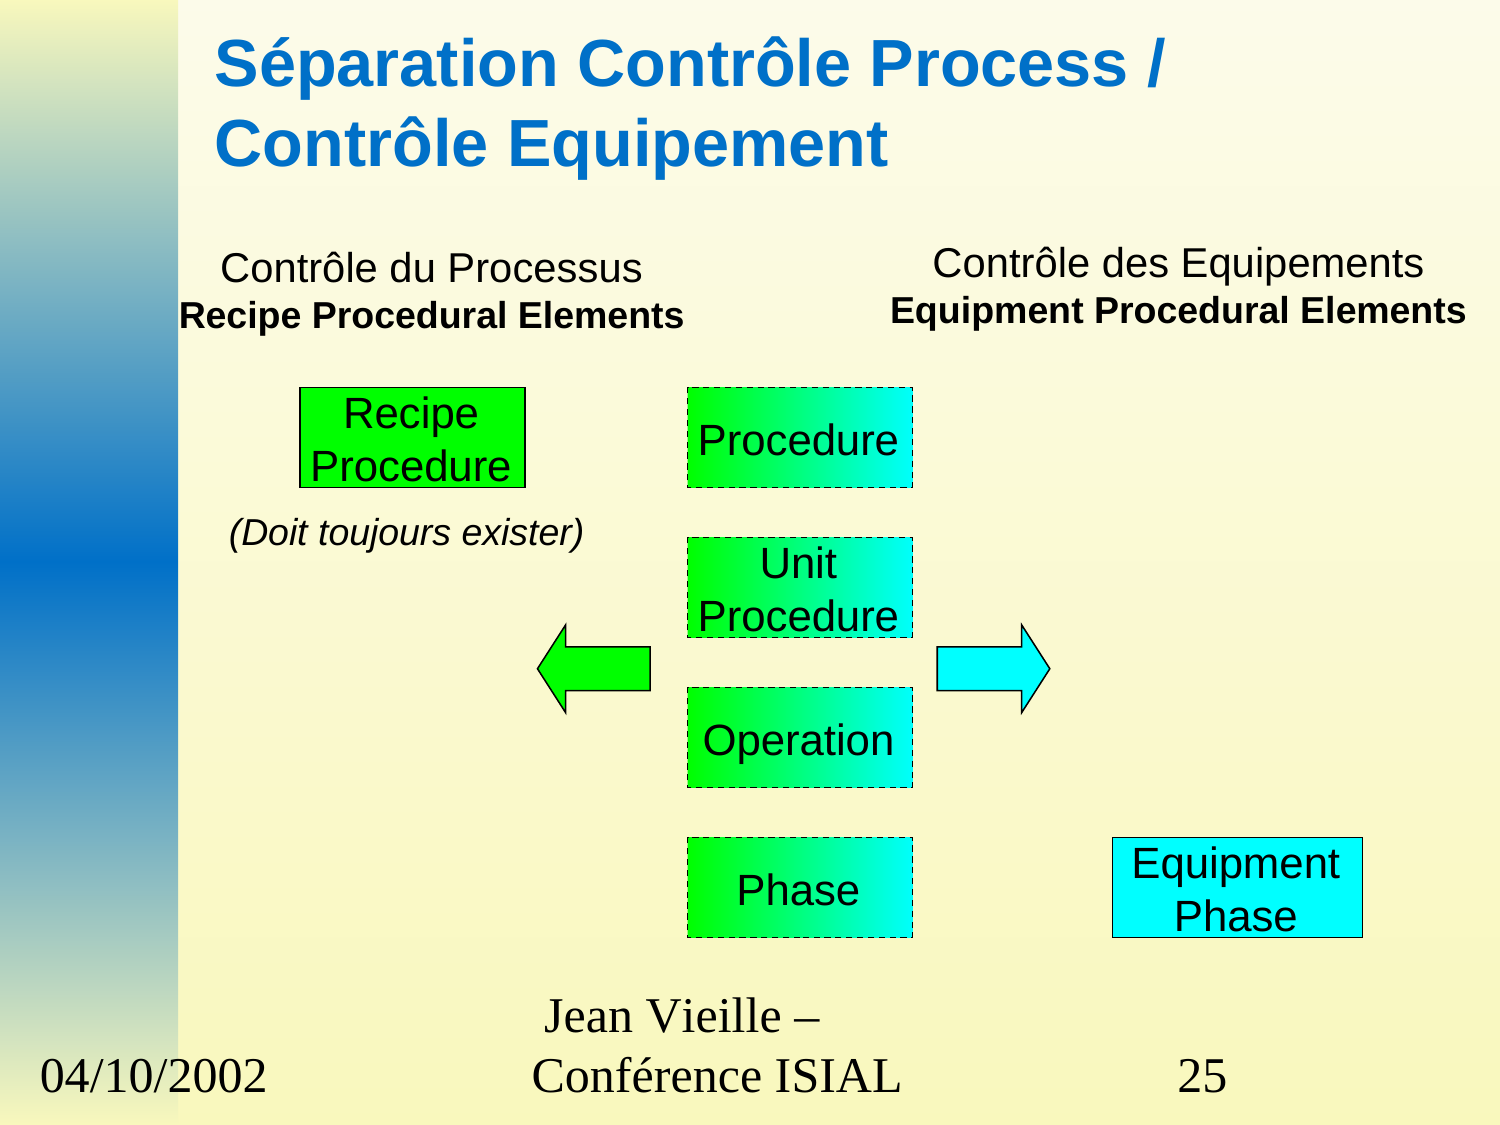

# Séparation Contrôle Process / Contrôle Equipement
Contrôle des Equipements
Equipment Procedural Elements
Contrôle du Processus
Recipe Procedural Elements
Recipe Procedure
Procedure
(Doit toujours exister)
Unit Procedure
Operation
Phase
Equipment Phase
25